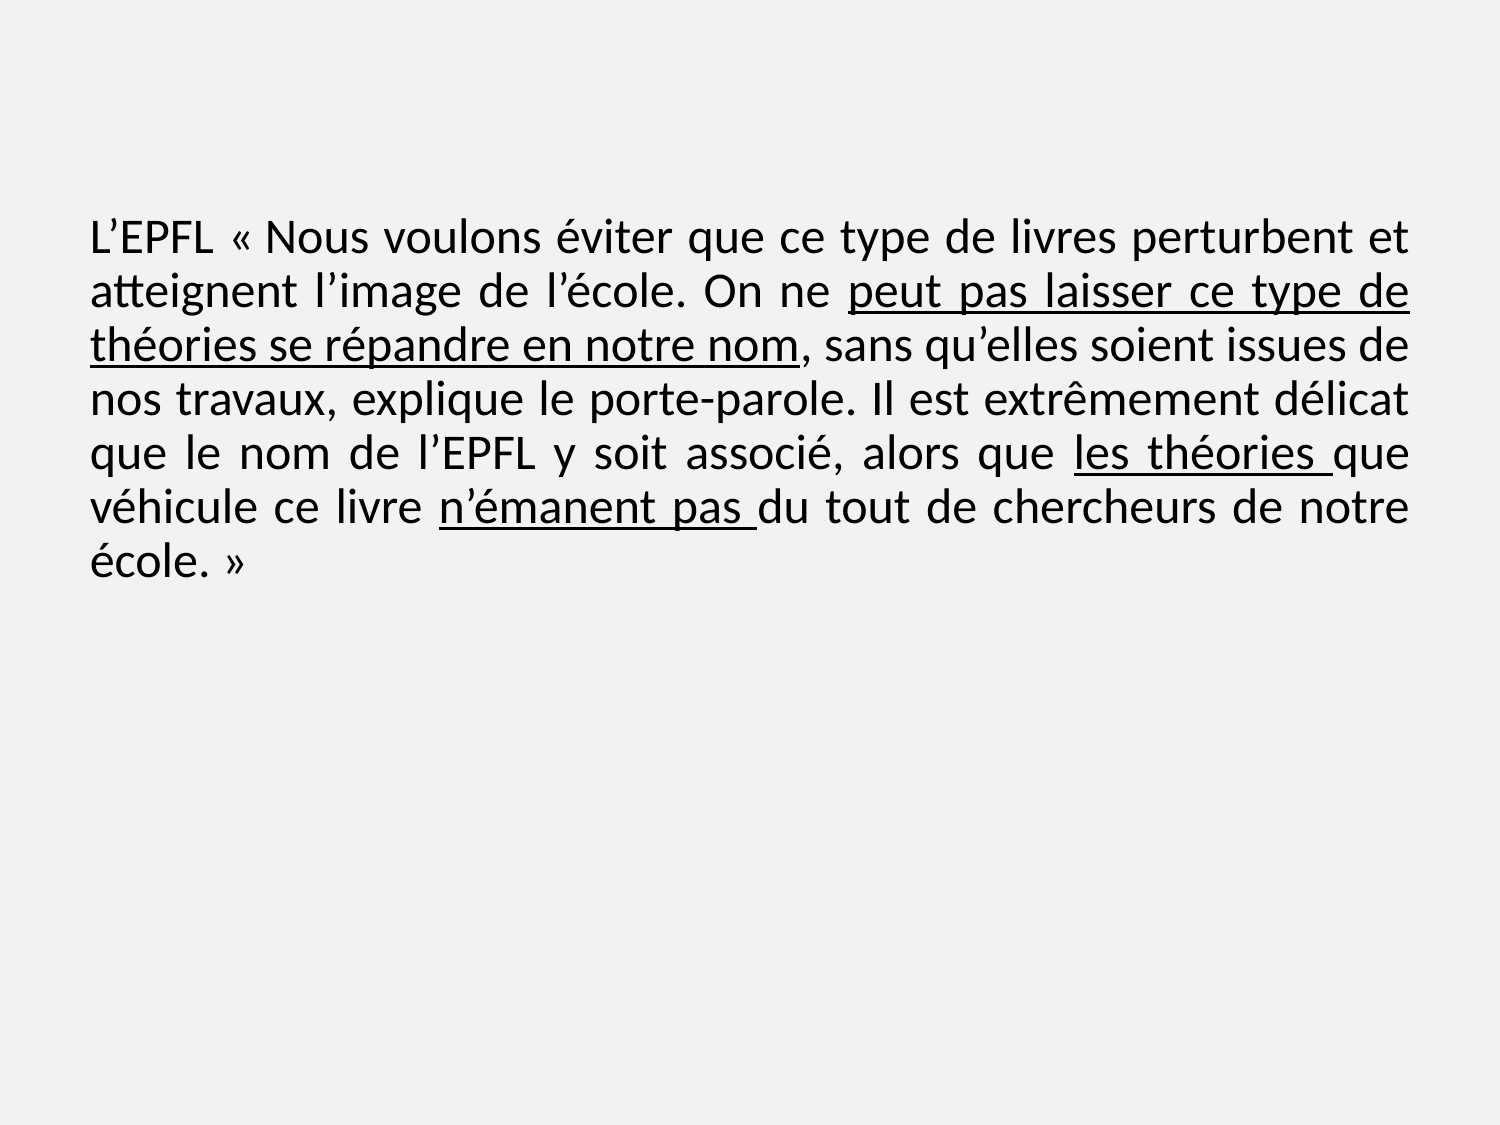

# L’EPFL « Nous voulons éviter que ce type de livres perturbent et atteignent l’image de l’école. On ne peut pas laisser ce type de théories se répandre en notre nom, sans qu’elles soient issues de nos travaux, explique le porte-parole. Il est extrêmement délicat que le nom de l’EPFL y soit associé, alors que les théories que véhicule ce livre n’émanent pas du tout de chercheurs de notre école. »